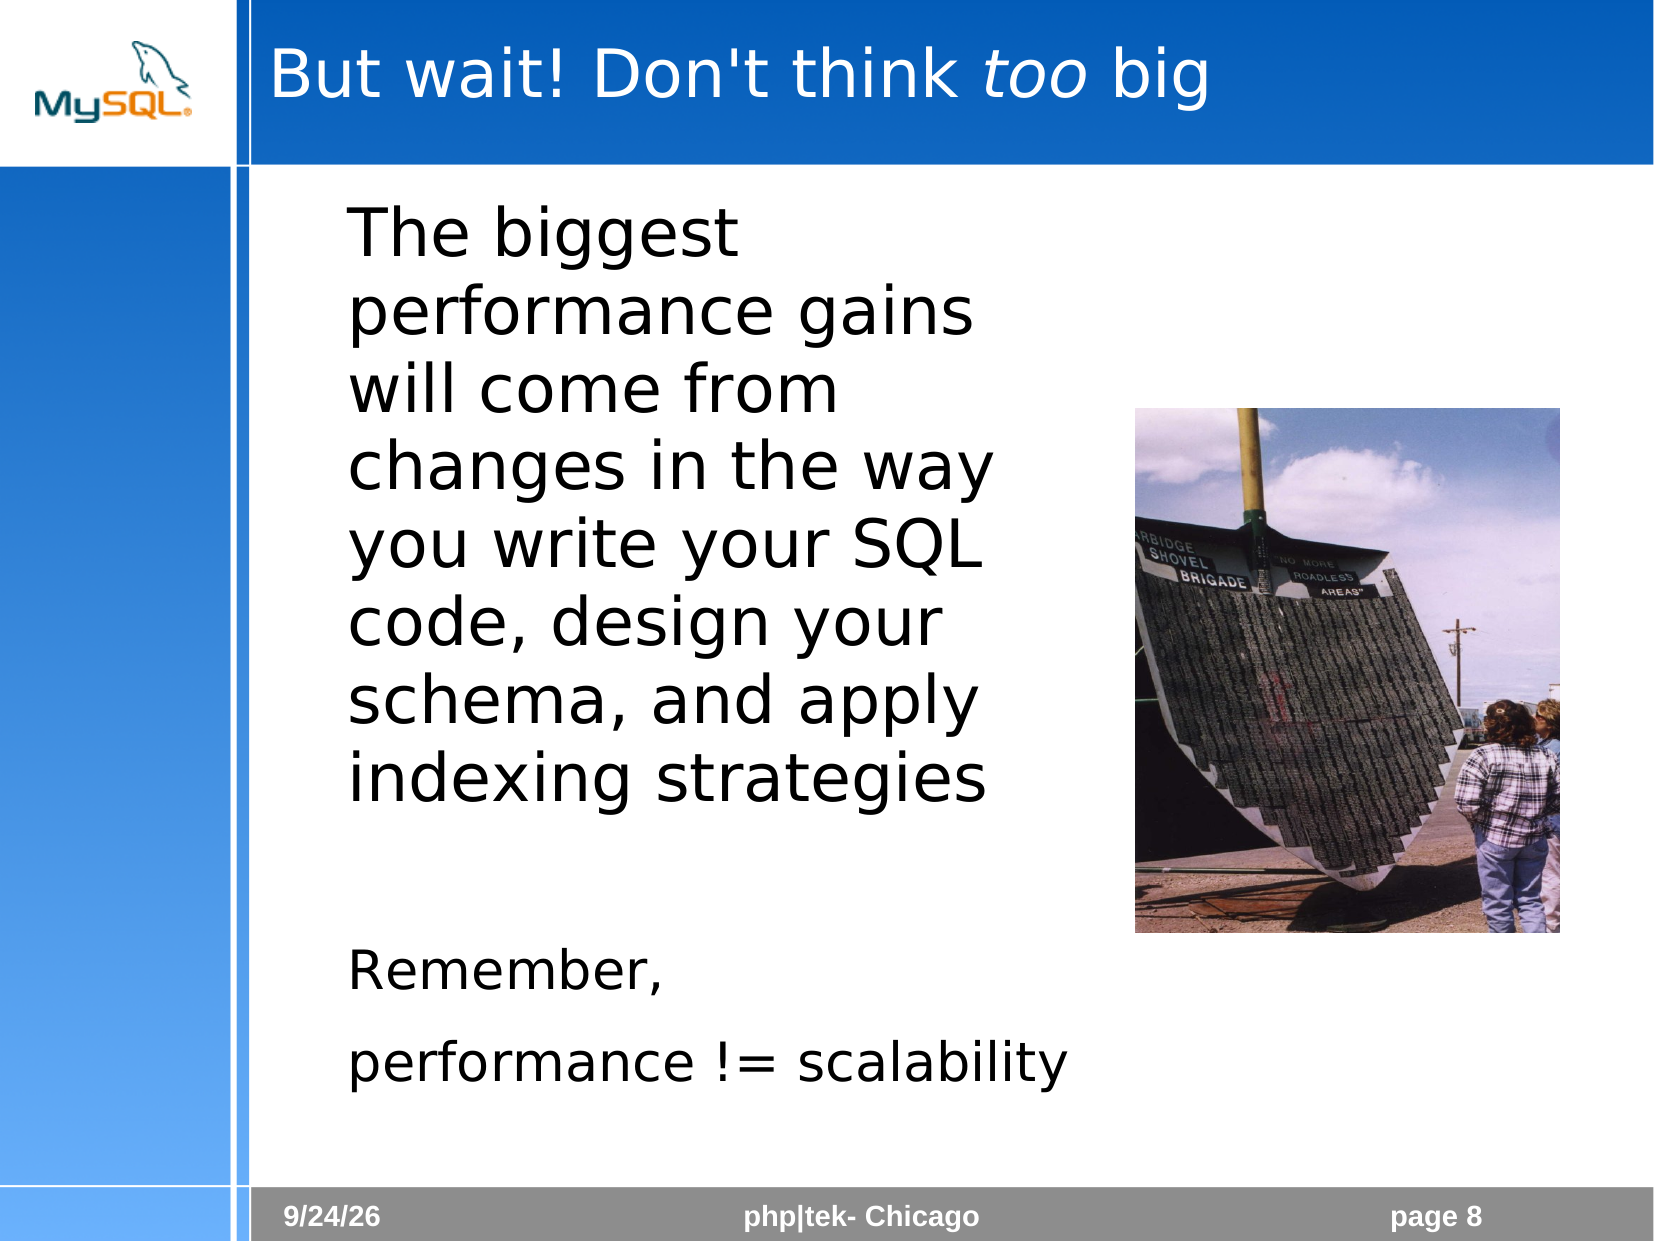

# But wait! Don't think too big
The biggest performance gains will come from changes in the way you write your SQL code, design your schema, and apply indexing strategies
Remember,
performance != scalability